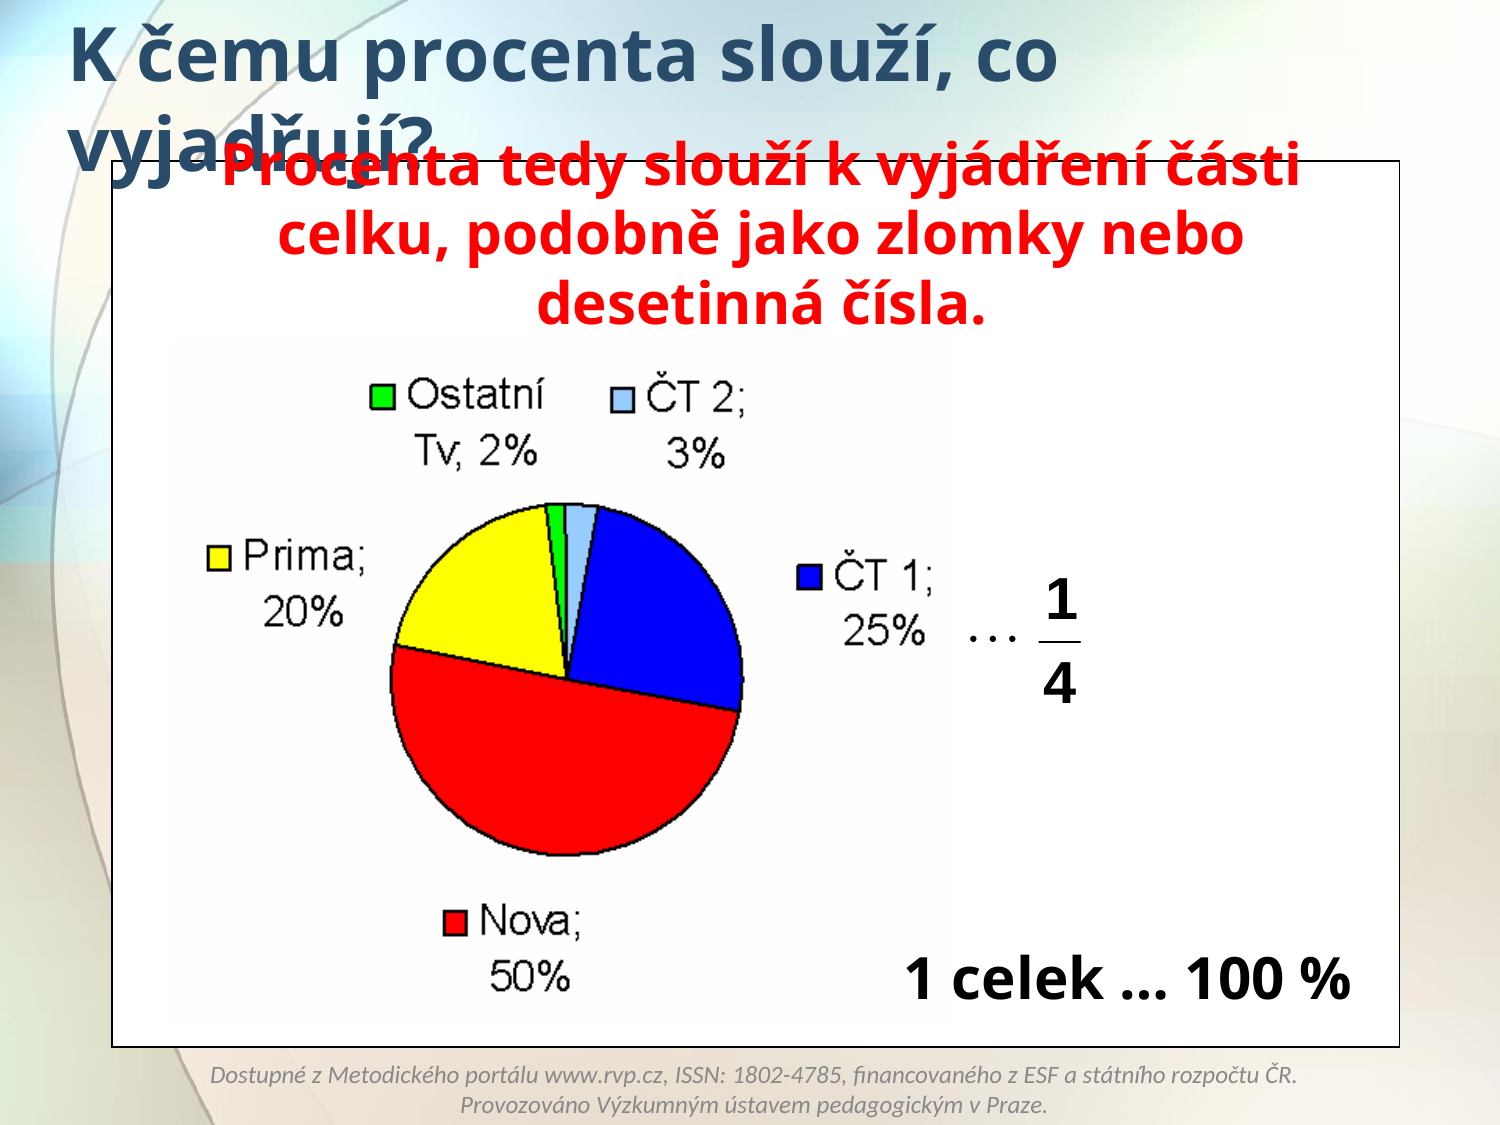

K čemu procenta slouží, co vyjadřují?
Procenta tedy slouží k vyjádření části celku, podobně jako zlomky nebo desetinná čísla.
1 celek … 100 %